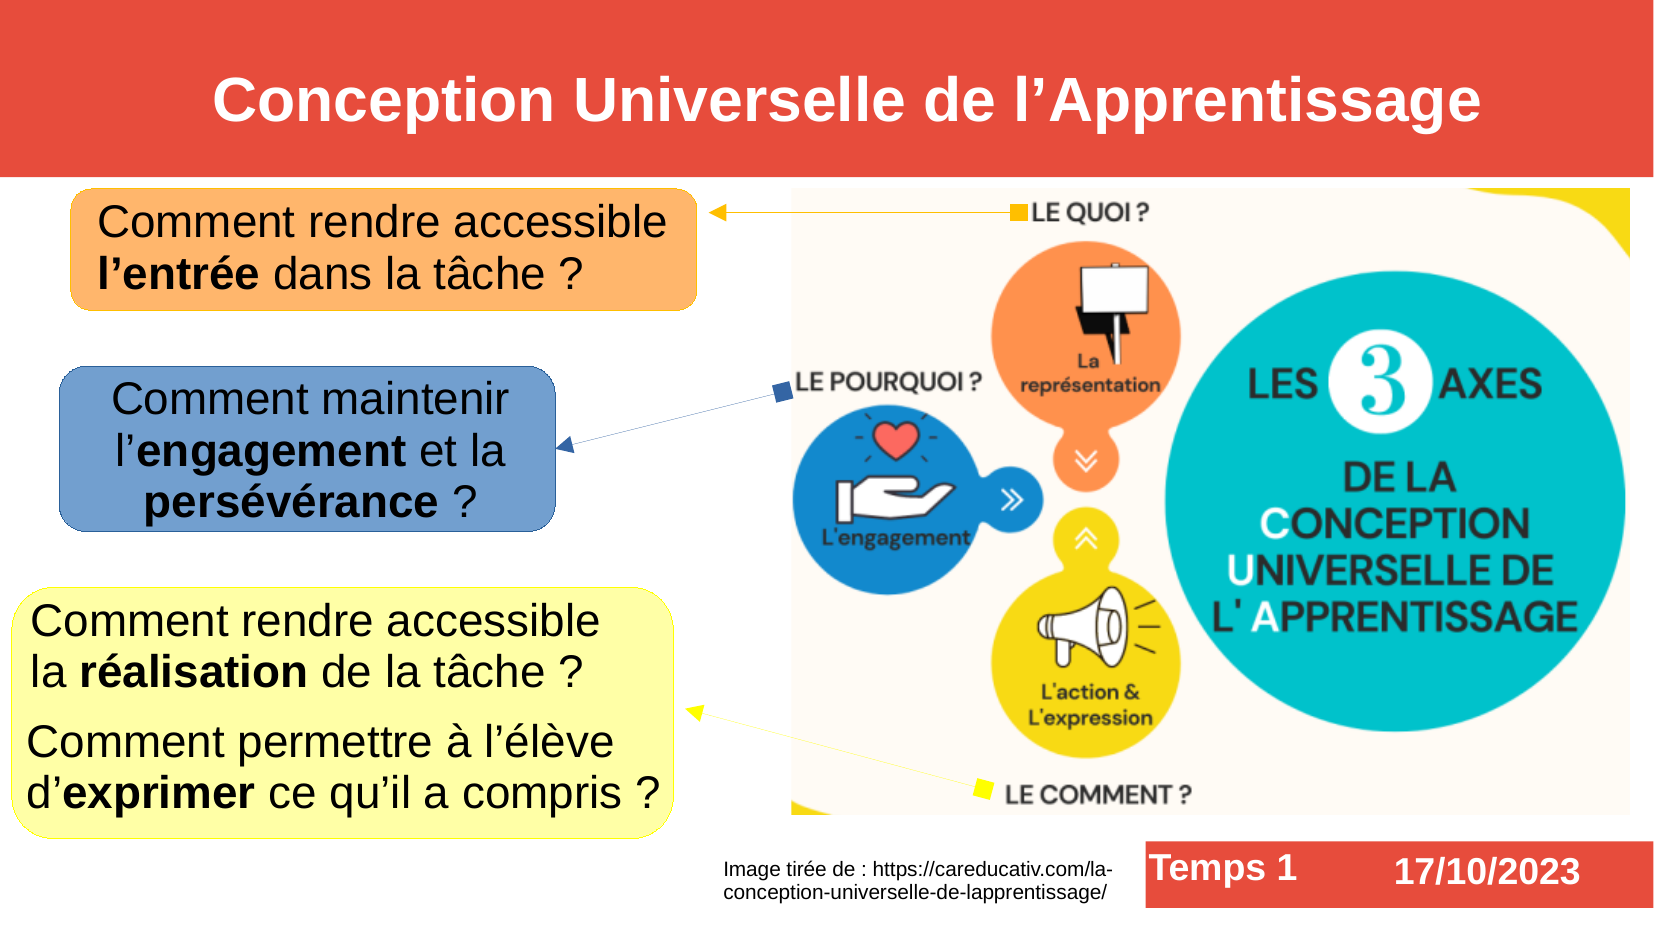

# Conception Universelle de l’Apprentissage
Comment rendre accessible l’entrée dans la tâche ?
Comment maintenir l’engagement et la persévérance ?
Comment rendre accessible la réalisation de la tâche ?
Comment permettre à l’élève d’exprimer ce qu’il a compris ?
Temps 1
Image tirée de : https://careducativ.com/la-conception-universelle-de-lapprentissage/